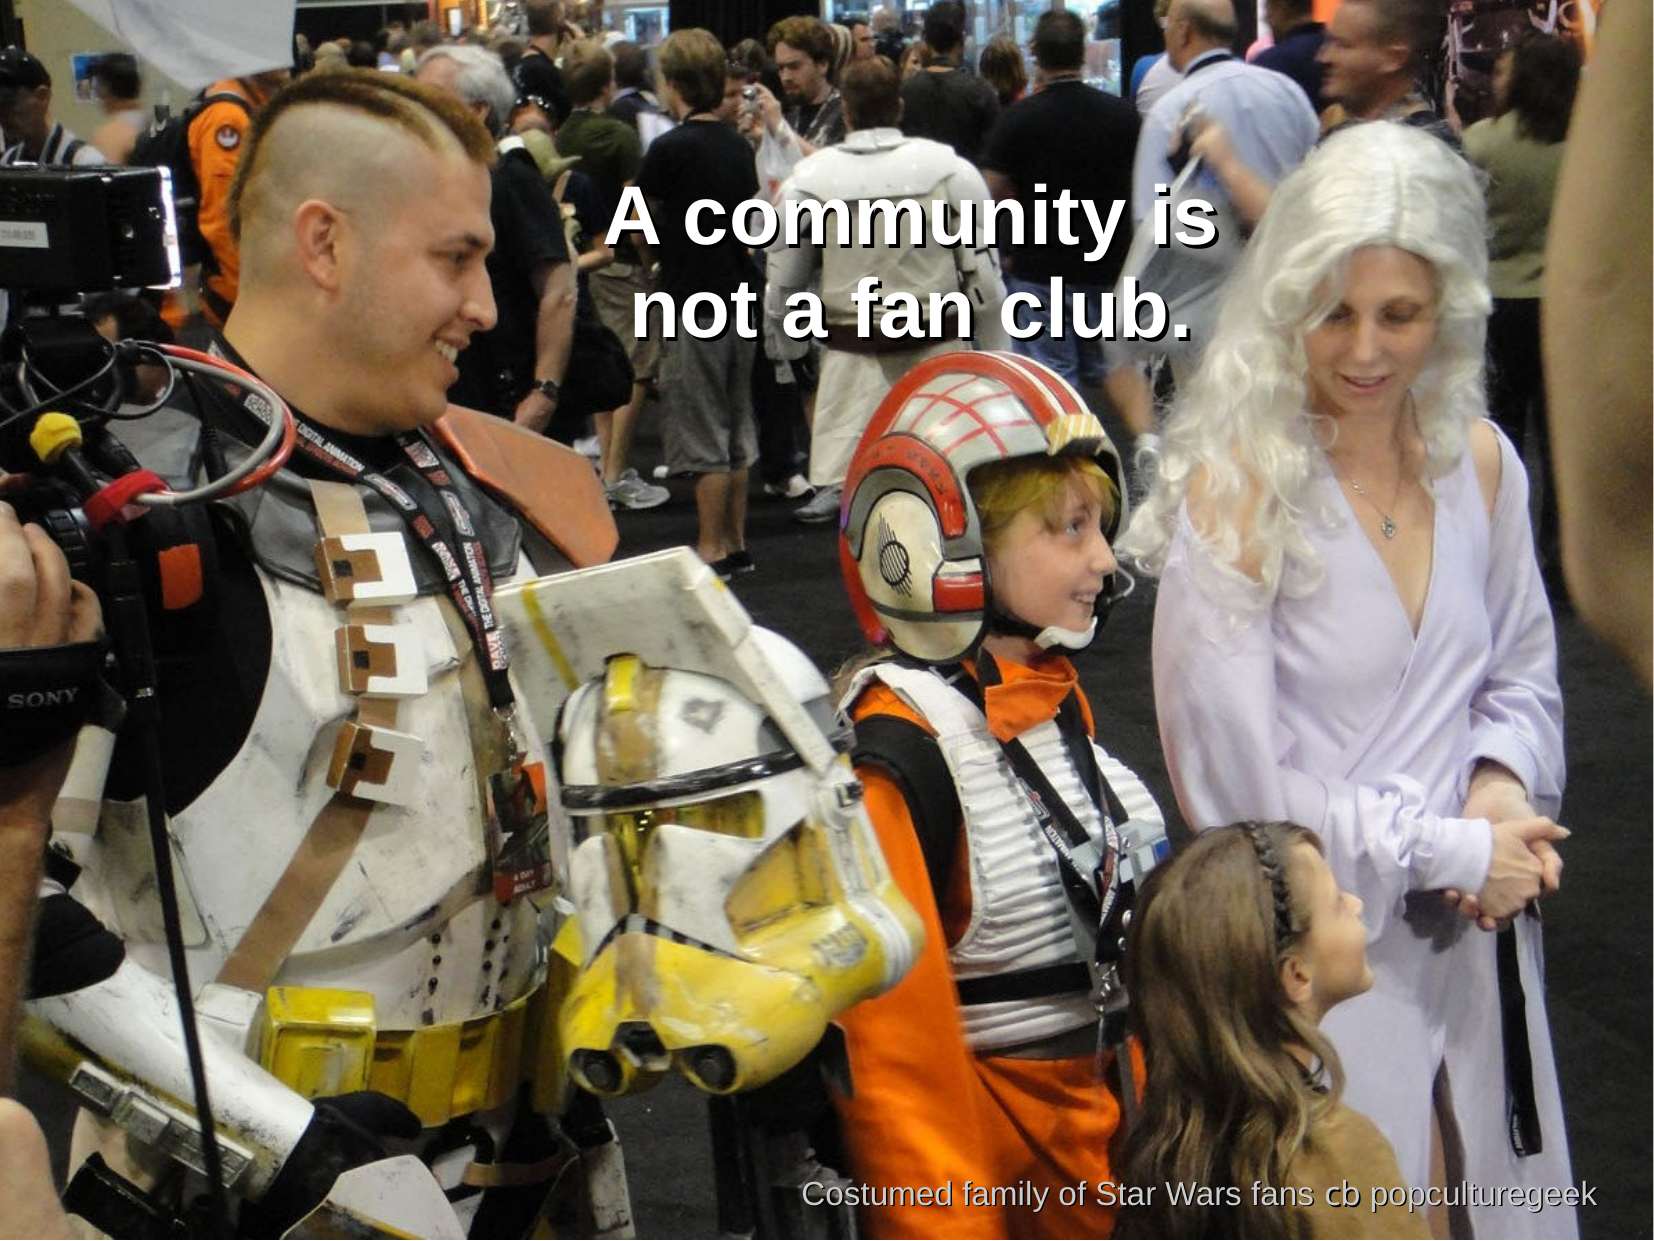

A community is
not a fan club.
Costumed family of Star Wars fans cb popculturegeek